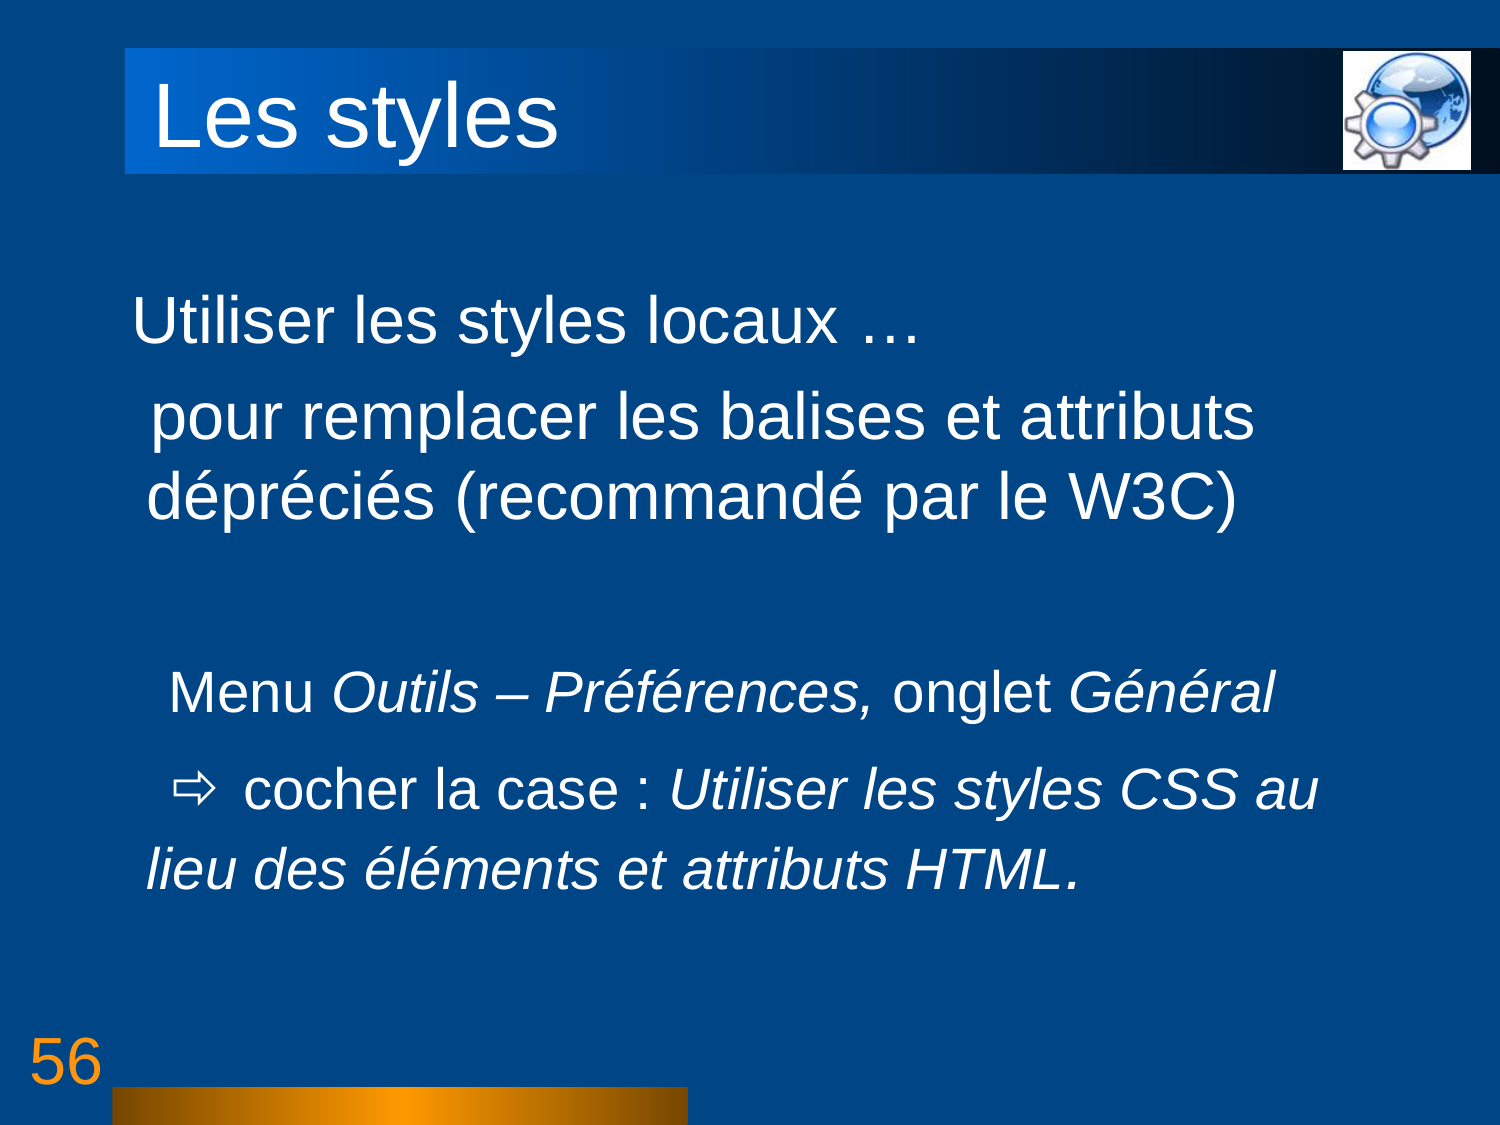

# Les styles
Utiliser les styles locaux …
 pour remplacer les balises et attributs dépréciés (recommandé par le W3C)
 Menu Outils – Préférences, onglet Général
  cocher la case : Utiliser les styles CSS au lieu des éléments et attributs HTML.